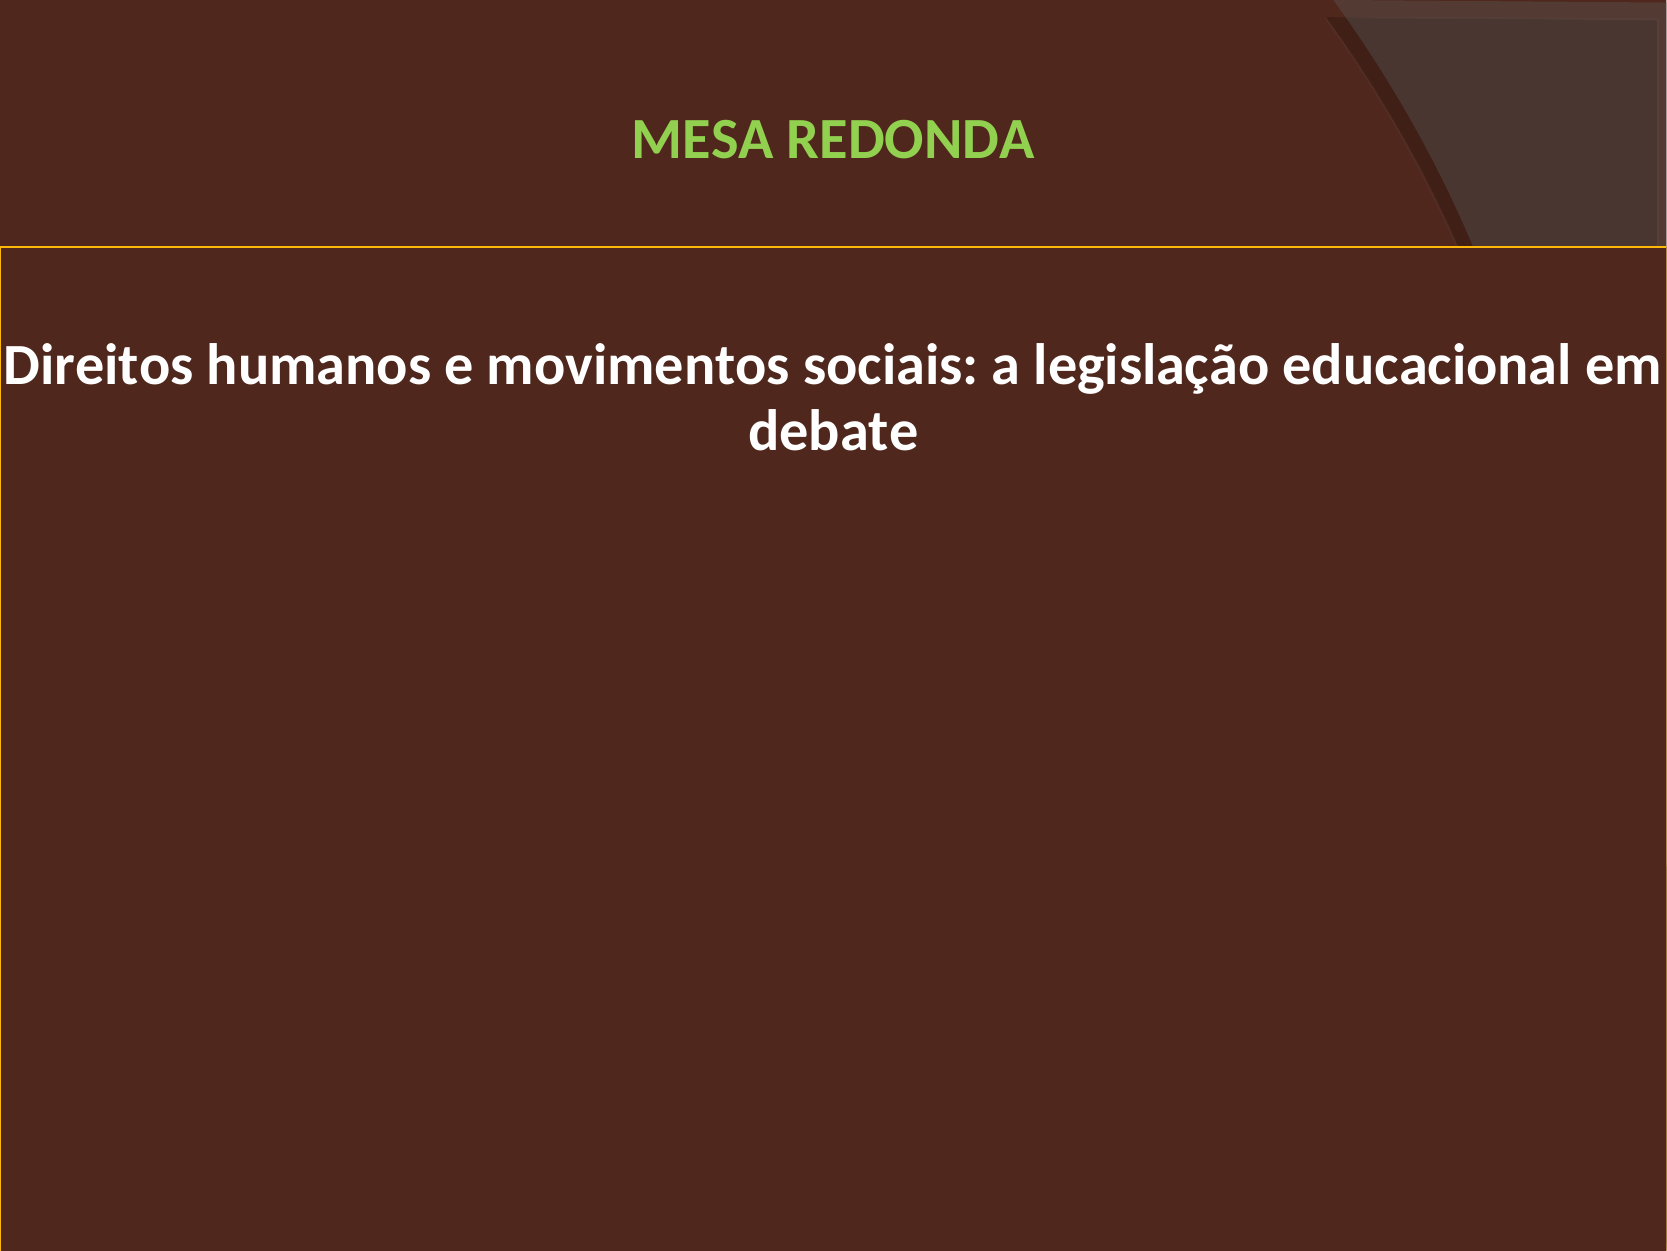

MESA REDONDA
# Direitos humanos e movimentos sociais: a legislação educacional em debate